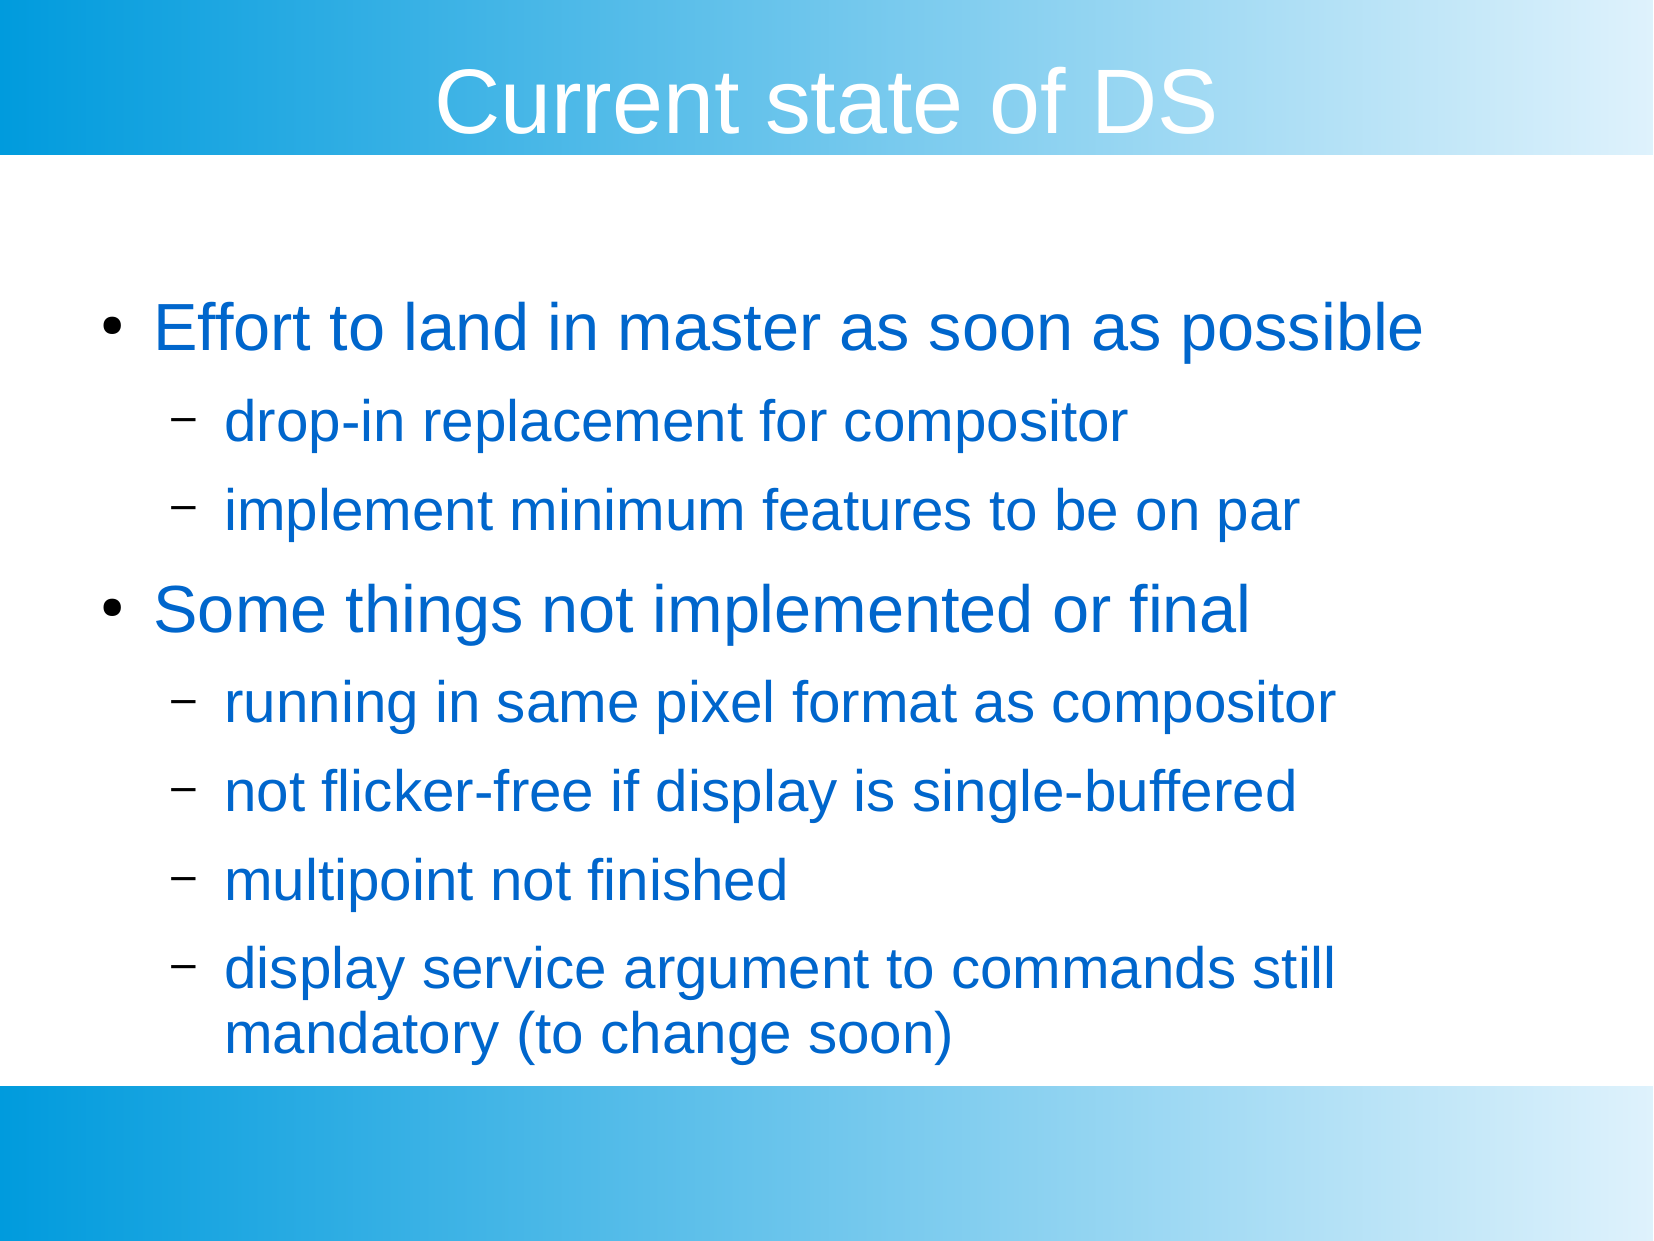

# Current state of DS
Effort to land in master as soon as possible
drop-in replacement for compositor
implement minimum features to be on par
Some things not implemented or final
running in same pixel format as compositor
not flicker-free if display is single-buffered
multipoint not finished
display service argument to commands still mandatory (to change soon)